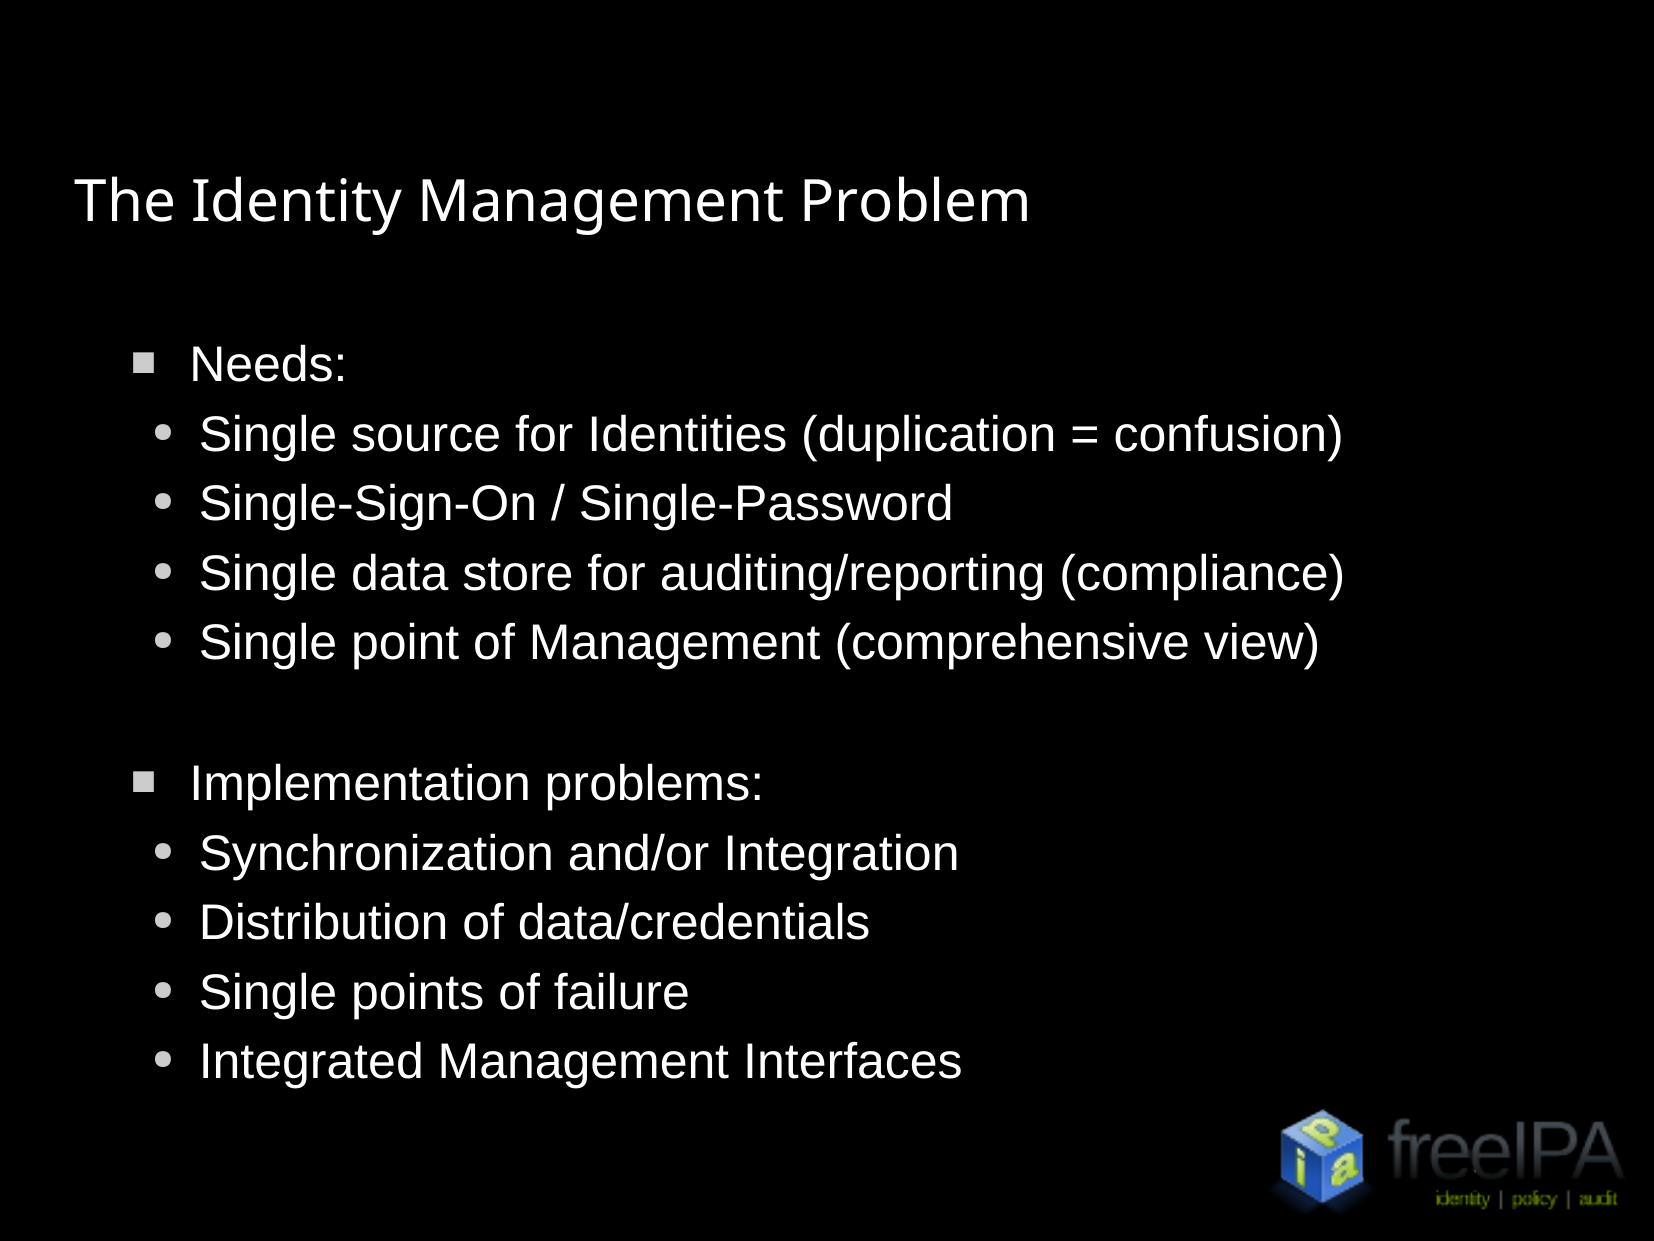

# The Identity Management Problem
Needs:
Single source for Identities (duplication = confusion)
Single-Sign-On / Single-Password
Single data store for auditing/reporting (compliance)
Single point of Management (comprehensive view)
Implementation problems:
Synchronization and/or Integration
Distribution of data/credentials
Single points of failure
Integrated Management Interfaces